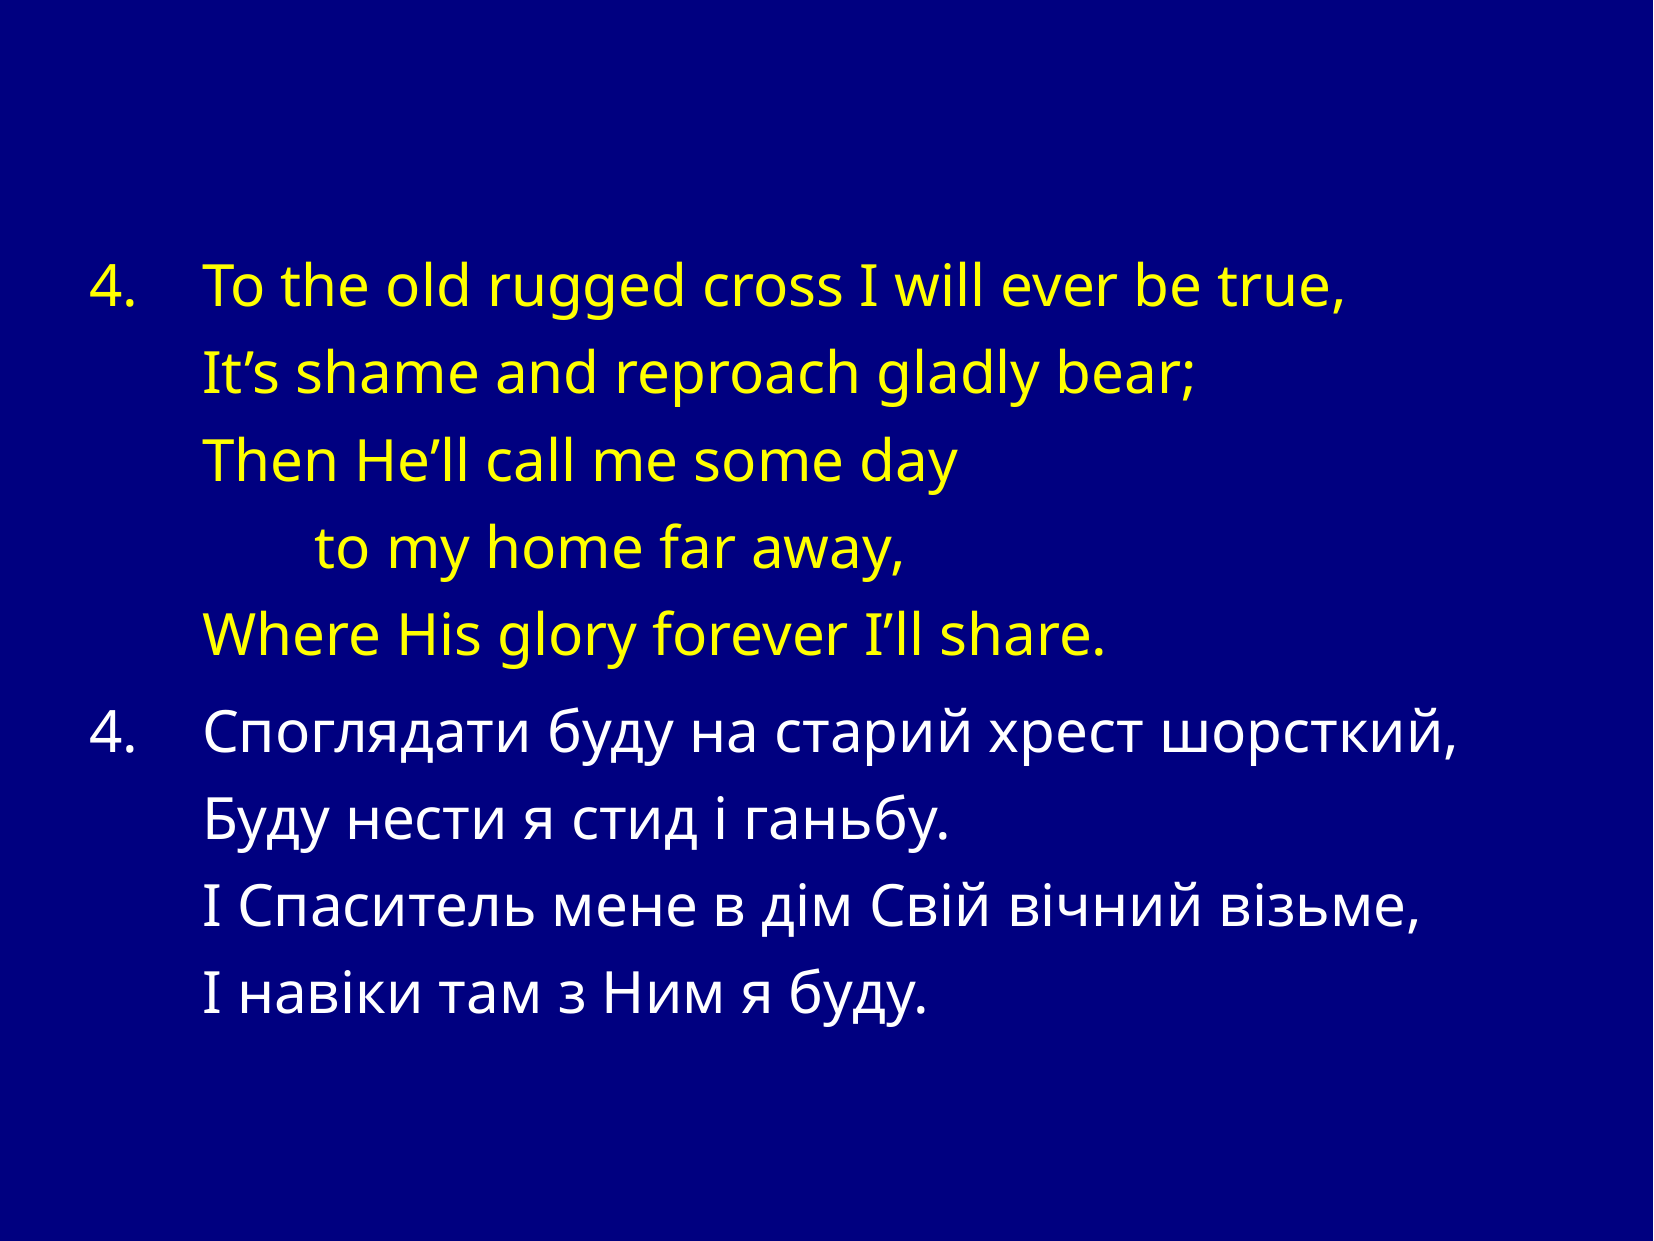

4.	To the old rugged cross I will ever be true,
	It’s shame and reproach gladly bear;
	Then He’ll call me some day
		to my home far away,
	Where His glory forever I’ll share.
4.	Споглядати буду на старий хрест шорсткий,
	Буду нести я стид і ганьбу.
	І Спаситель мене в дім Свій вічний візьме,
	І навіки там з Ним я буду.